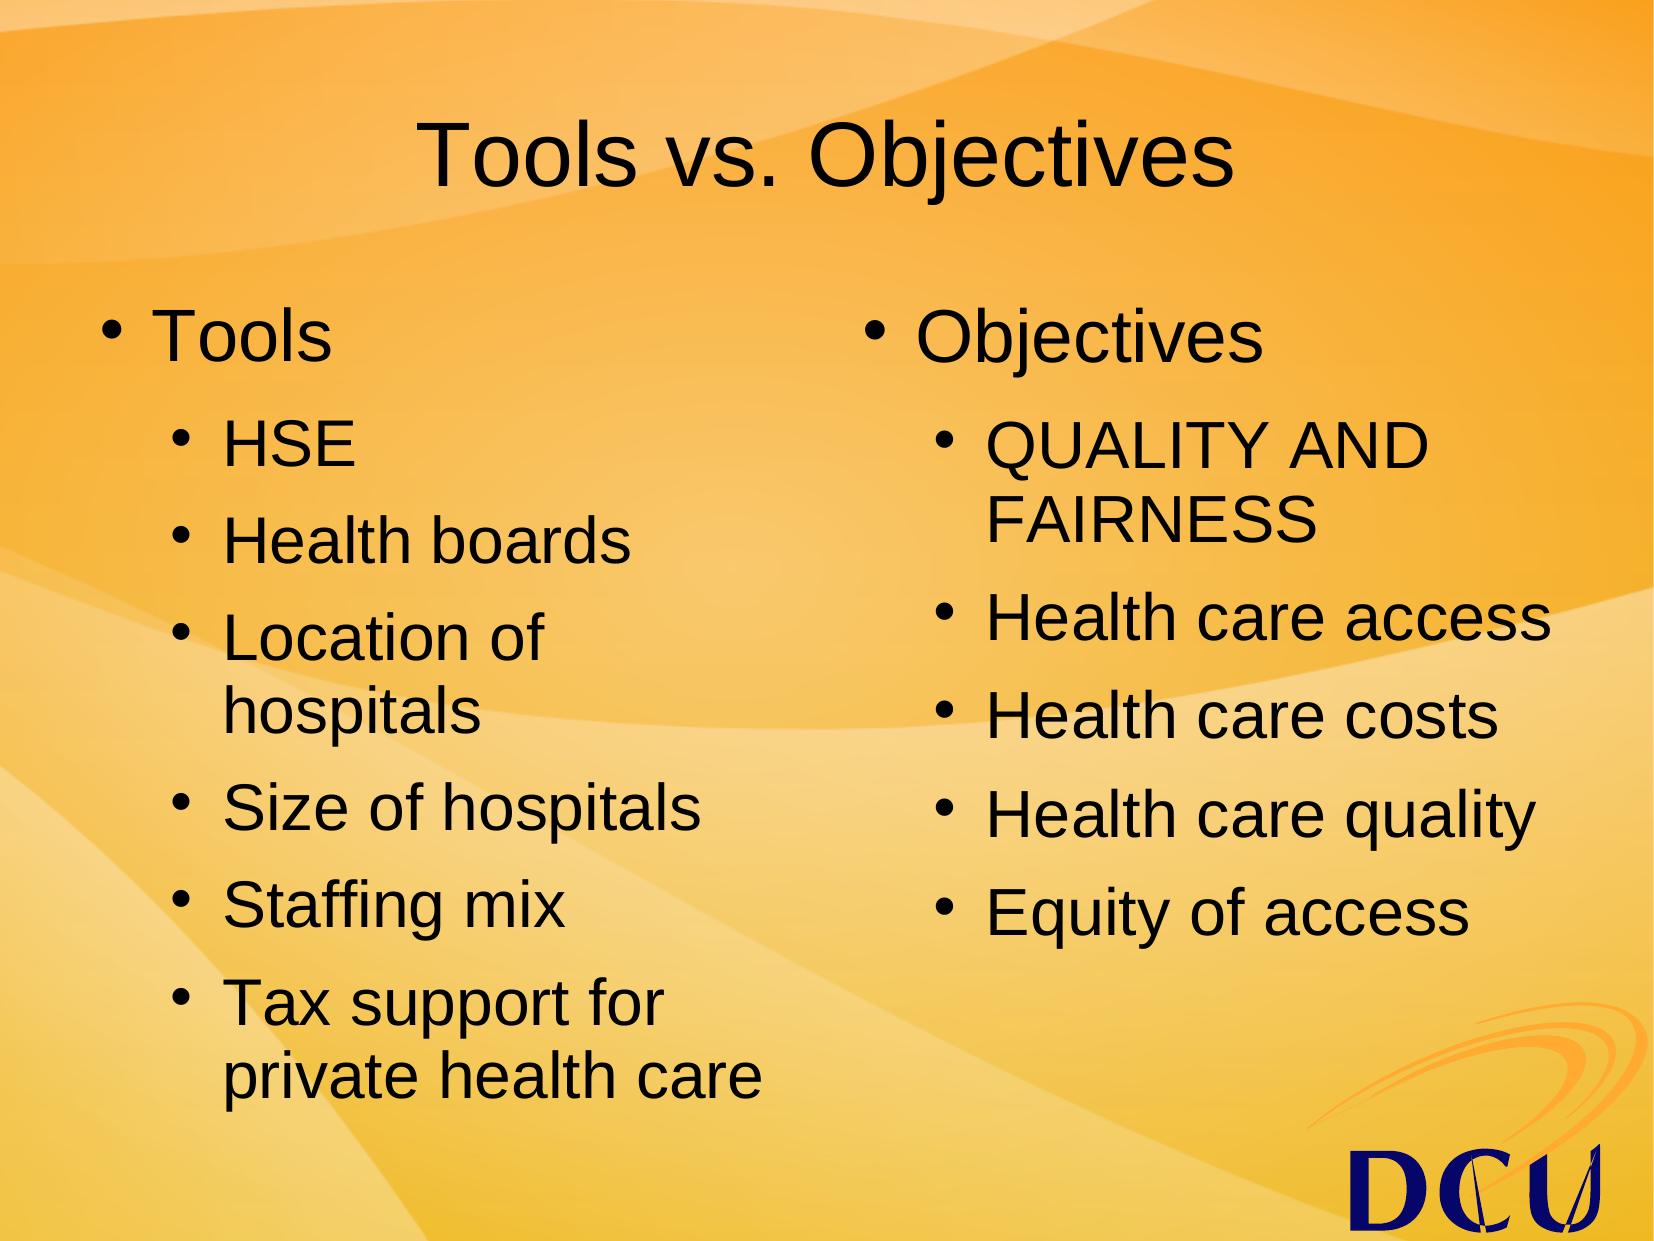

# Tools vs. Objectives
Tools
HSE
Health boards
Location of hospitals
Size of hospitals
Staffing mix
Tax support for private health care
Objectives
QUALITY AND FAIRNESS
Health care access
Health care costs
Health care quality
Equity of access